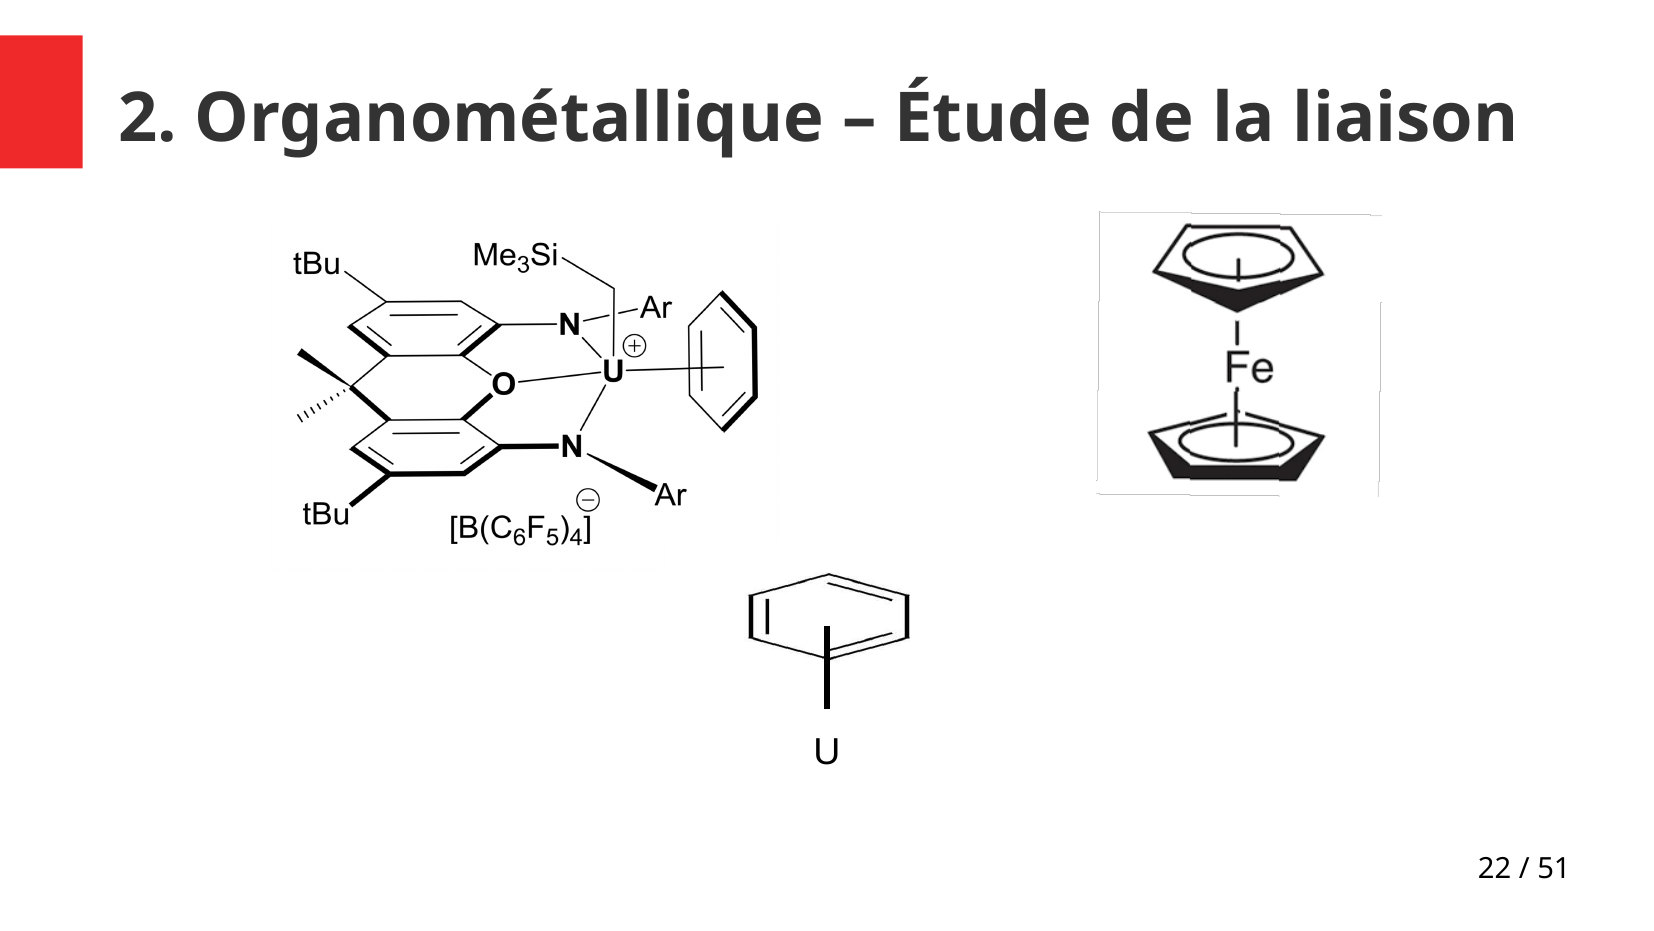

# 2. Organométallique – Étude de la liaison
U
22